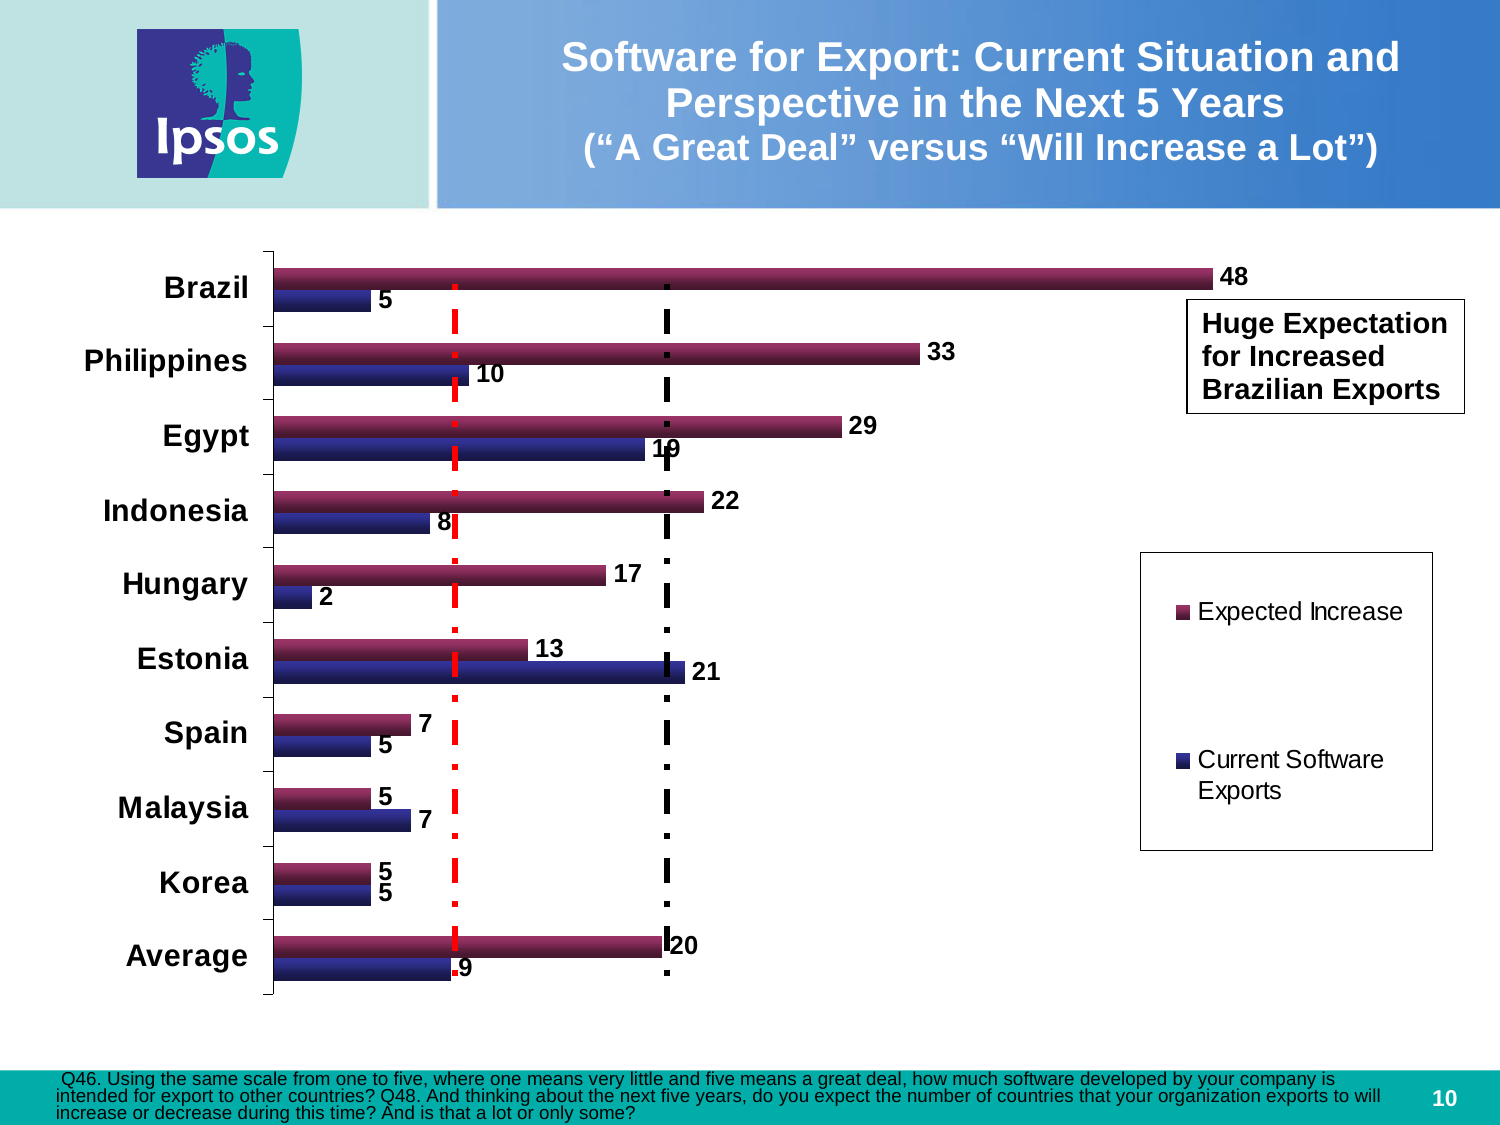

# Software for Export: Current Situation and Perspective in the Next 5 Years (“A Great Deal” versus “Will Increase a Lot”)
Huge Expectation for Increased Brazilian Exports
 Q46. Using the same scale from one to five, where one means very little and five means a great deal, how much software developed by your company is intended for export to other countries? Q48. And thinking about the next five years, do you expect the number of countries that your organization exports to will increase or decrease during this time? And is that a lot or only some?